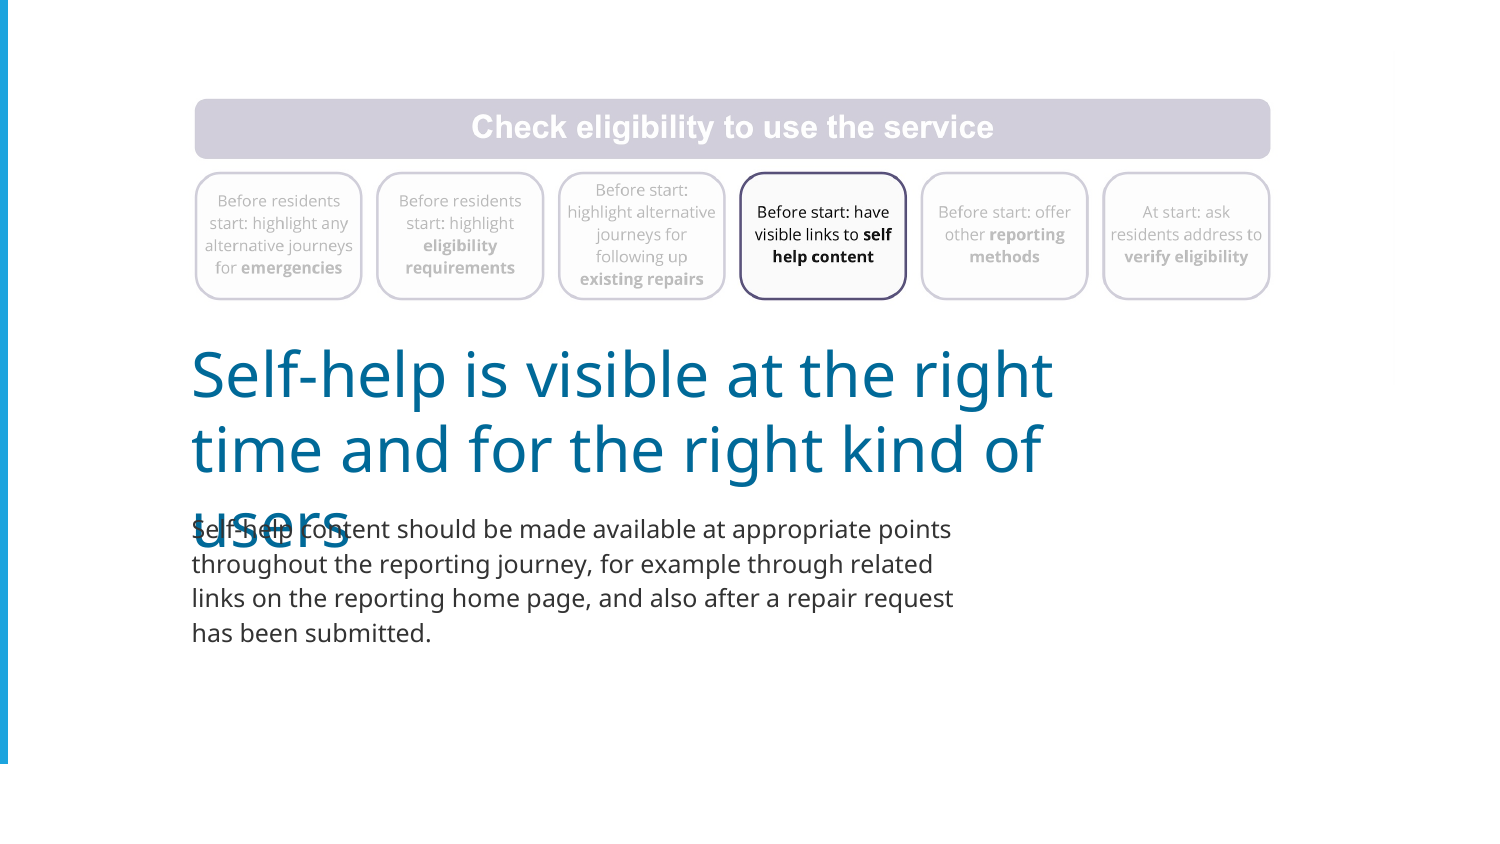

Self-help is visible at the right time and for the right kind of users
Self-help content should be made available at appropriate points throughout the reporting journey, for example through related links on the reporting home page, and also after a repair request has been submitted.